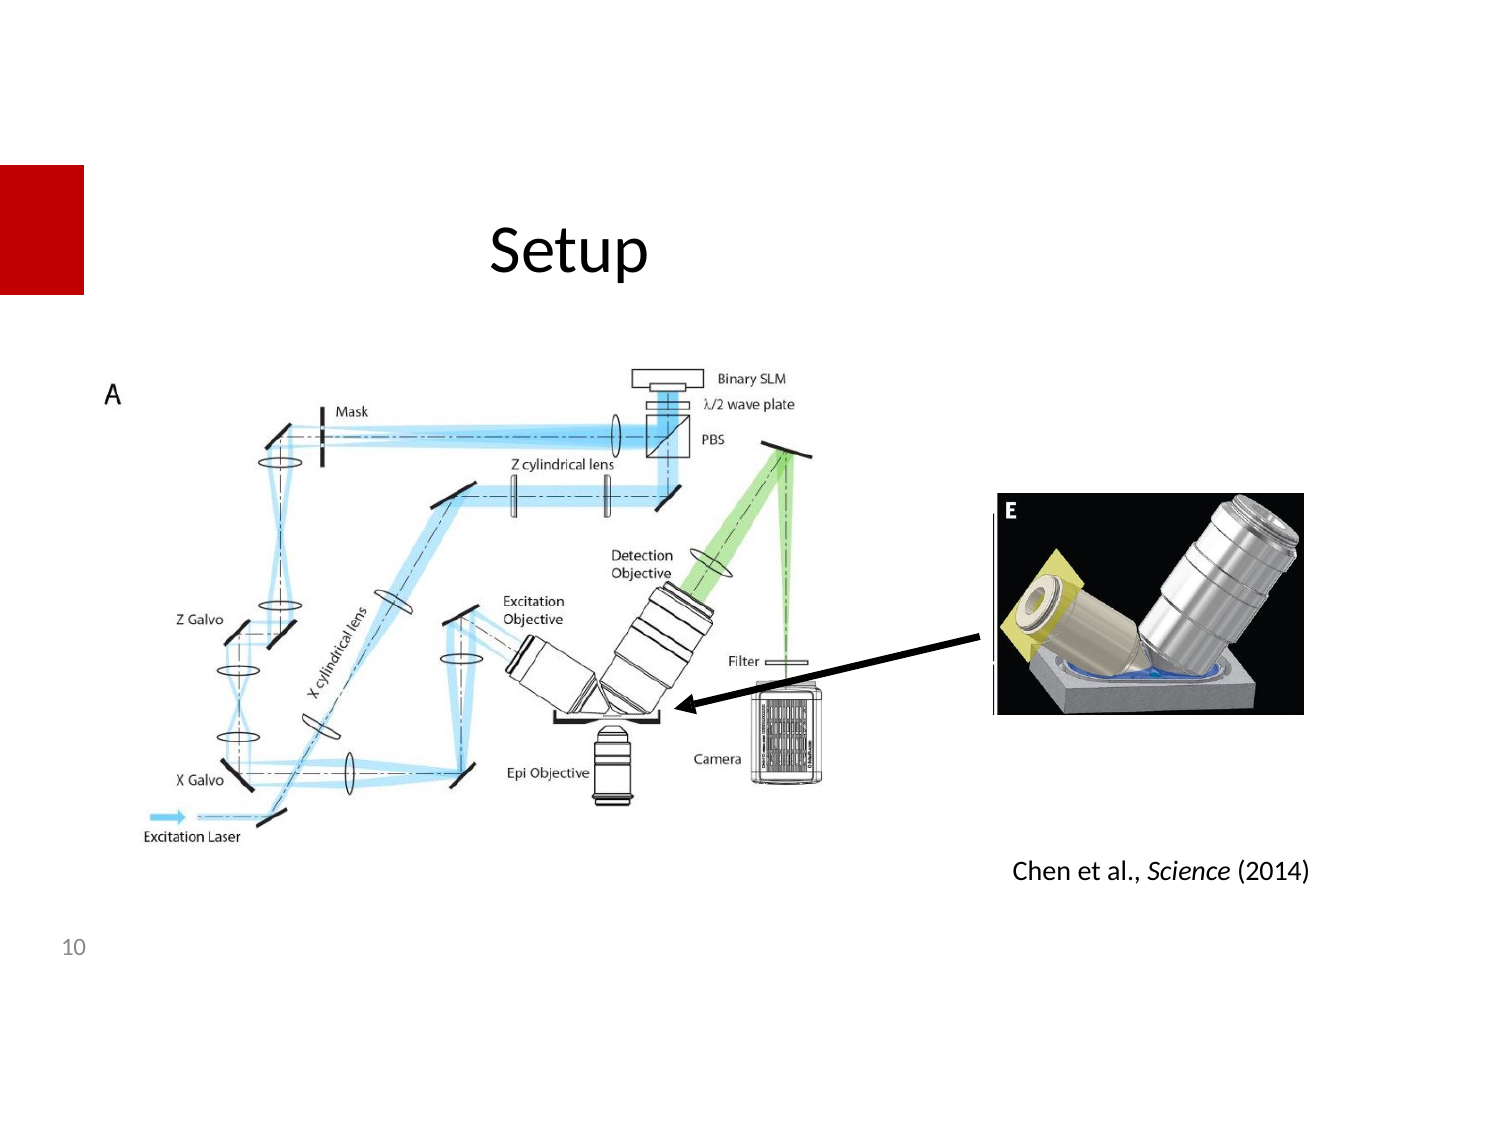

# Setup
Chen et al., Science (2014)
1